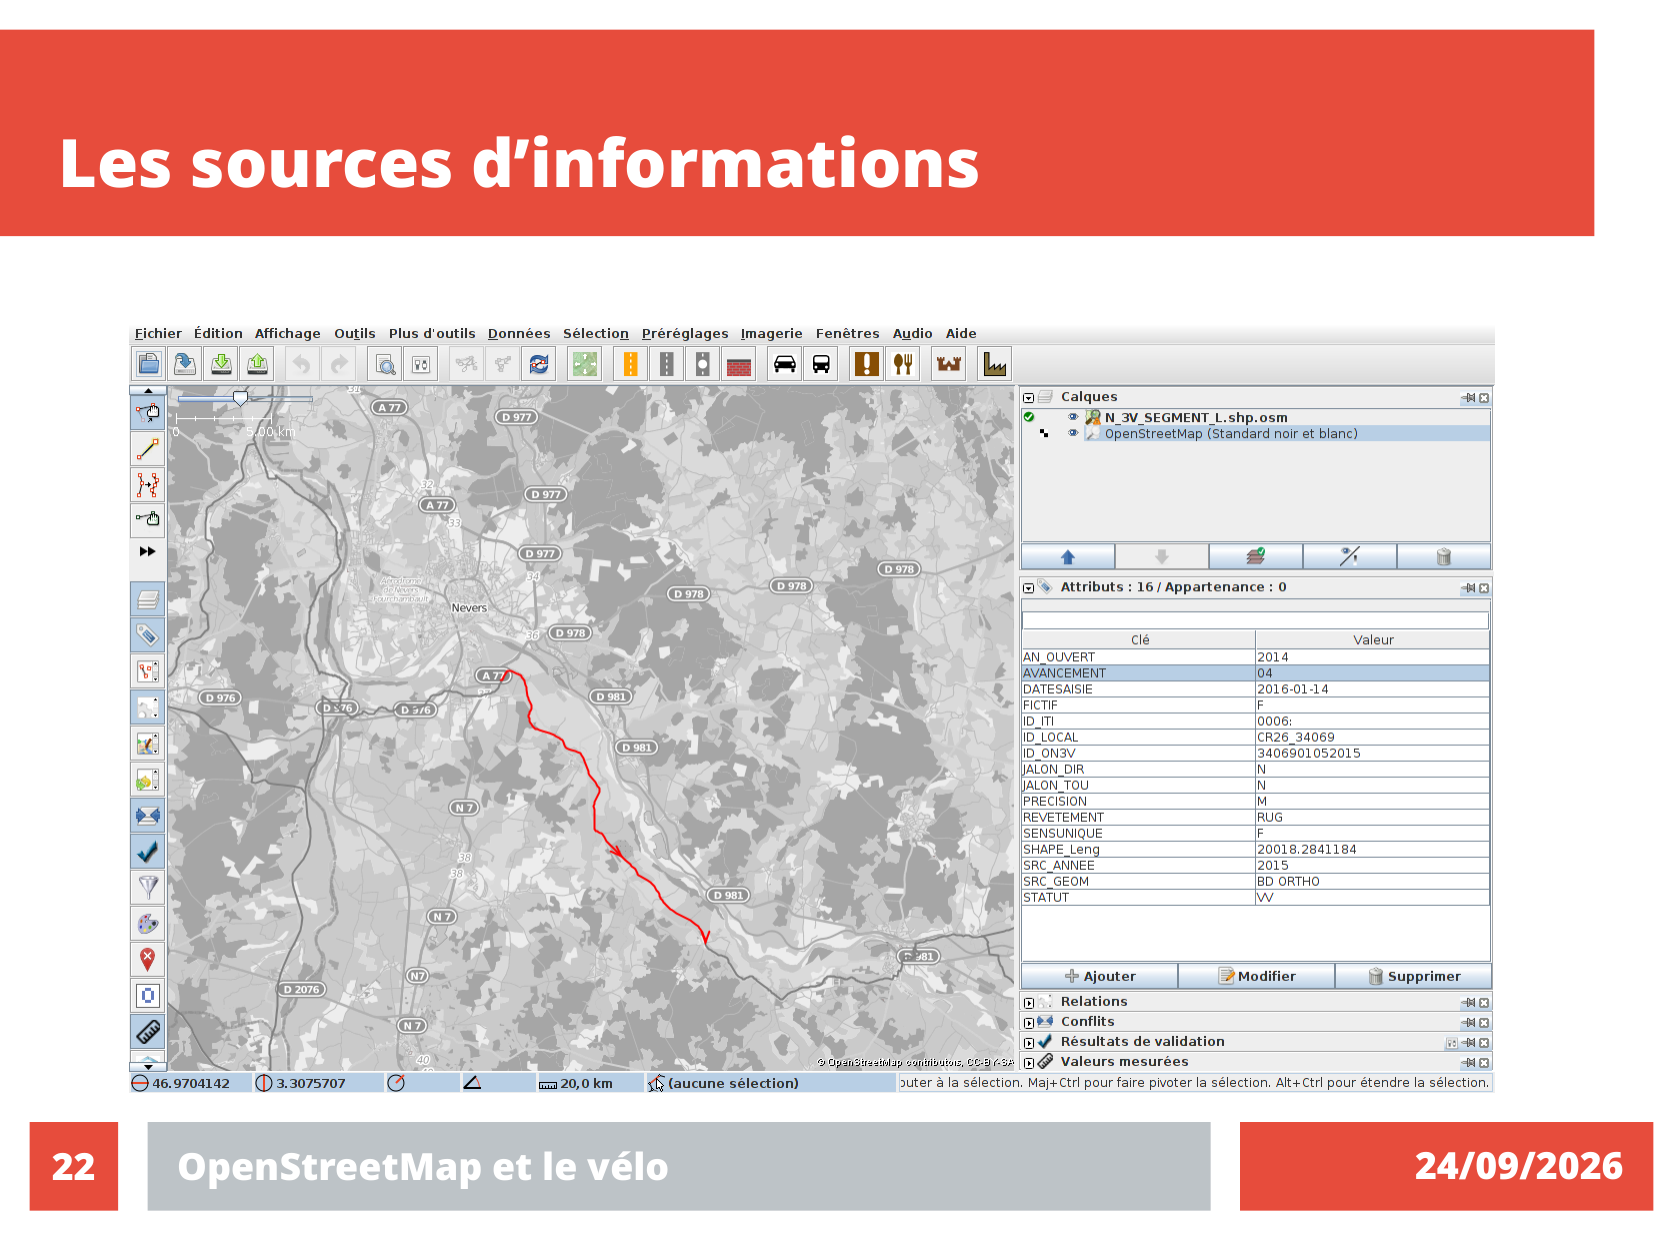

# Les sources d’informations
22
OpenStreetMap et le vélo